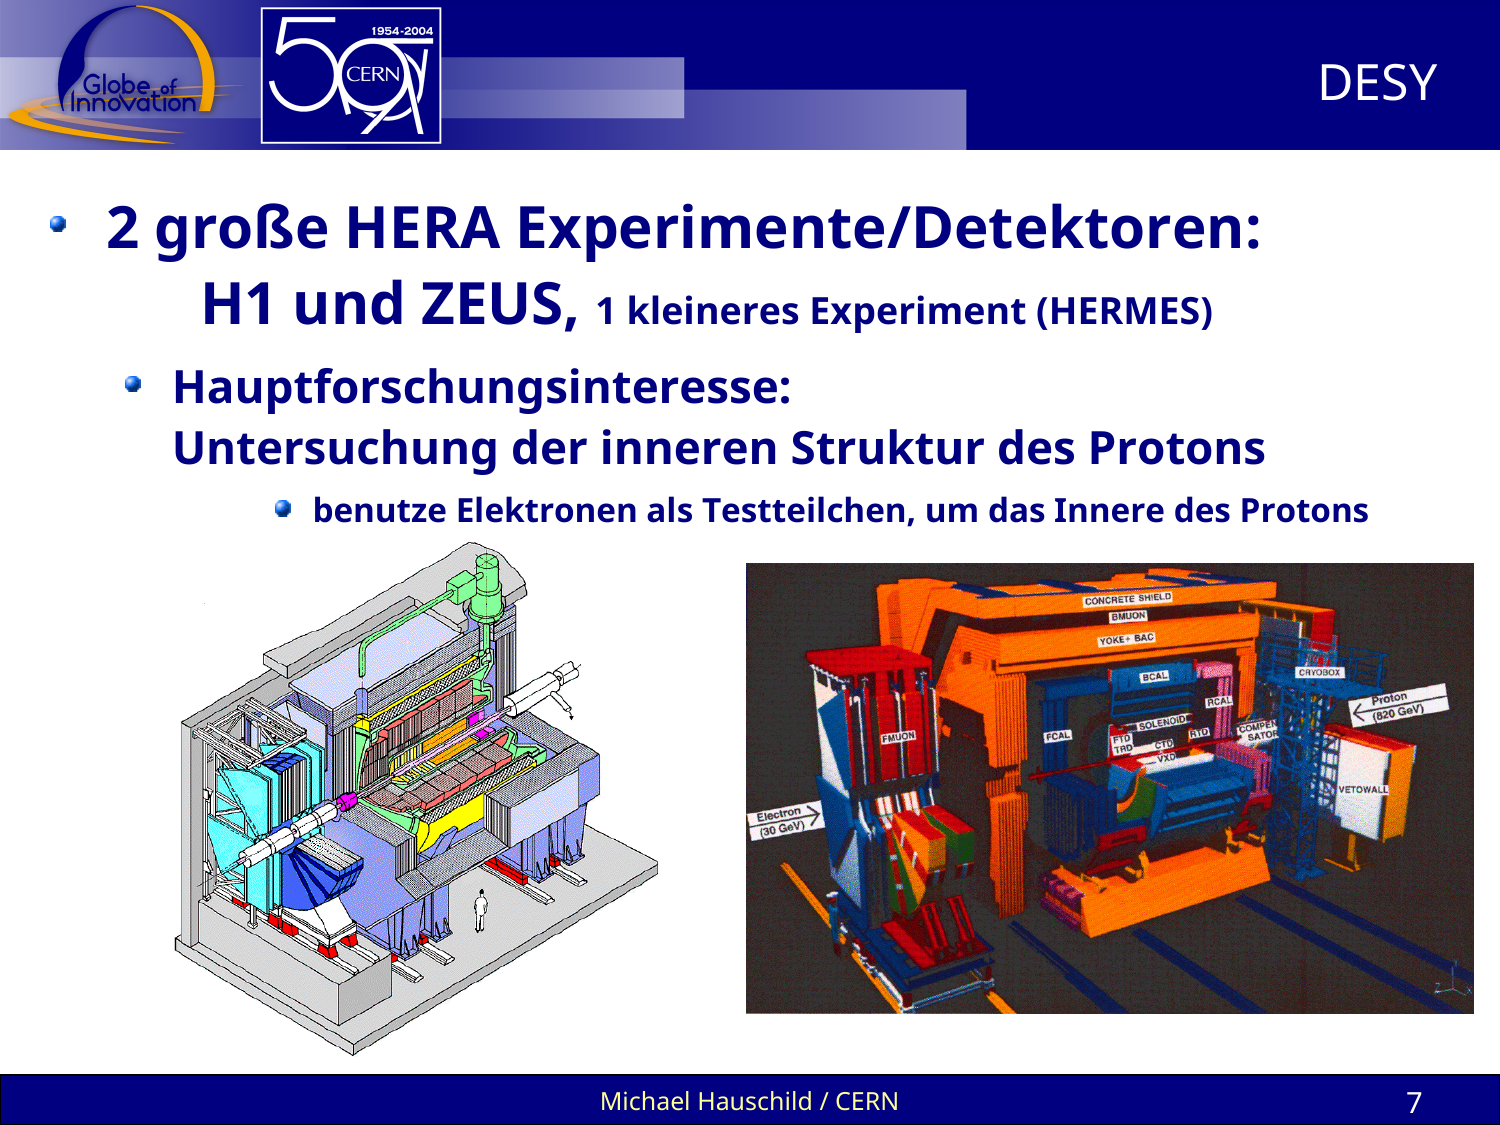

# DESY
2 große HERA Experimente/Detektoren:		H1 und ZEUS, 1 kleineres Experiment (HERMES)
Hauptforschungsinteresse: 				Untersuchung der inneren Struktur des Protons
benutze Elektronen als Testteilchen, um das Innere des Protons abzutasten